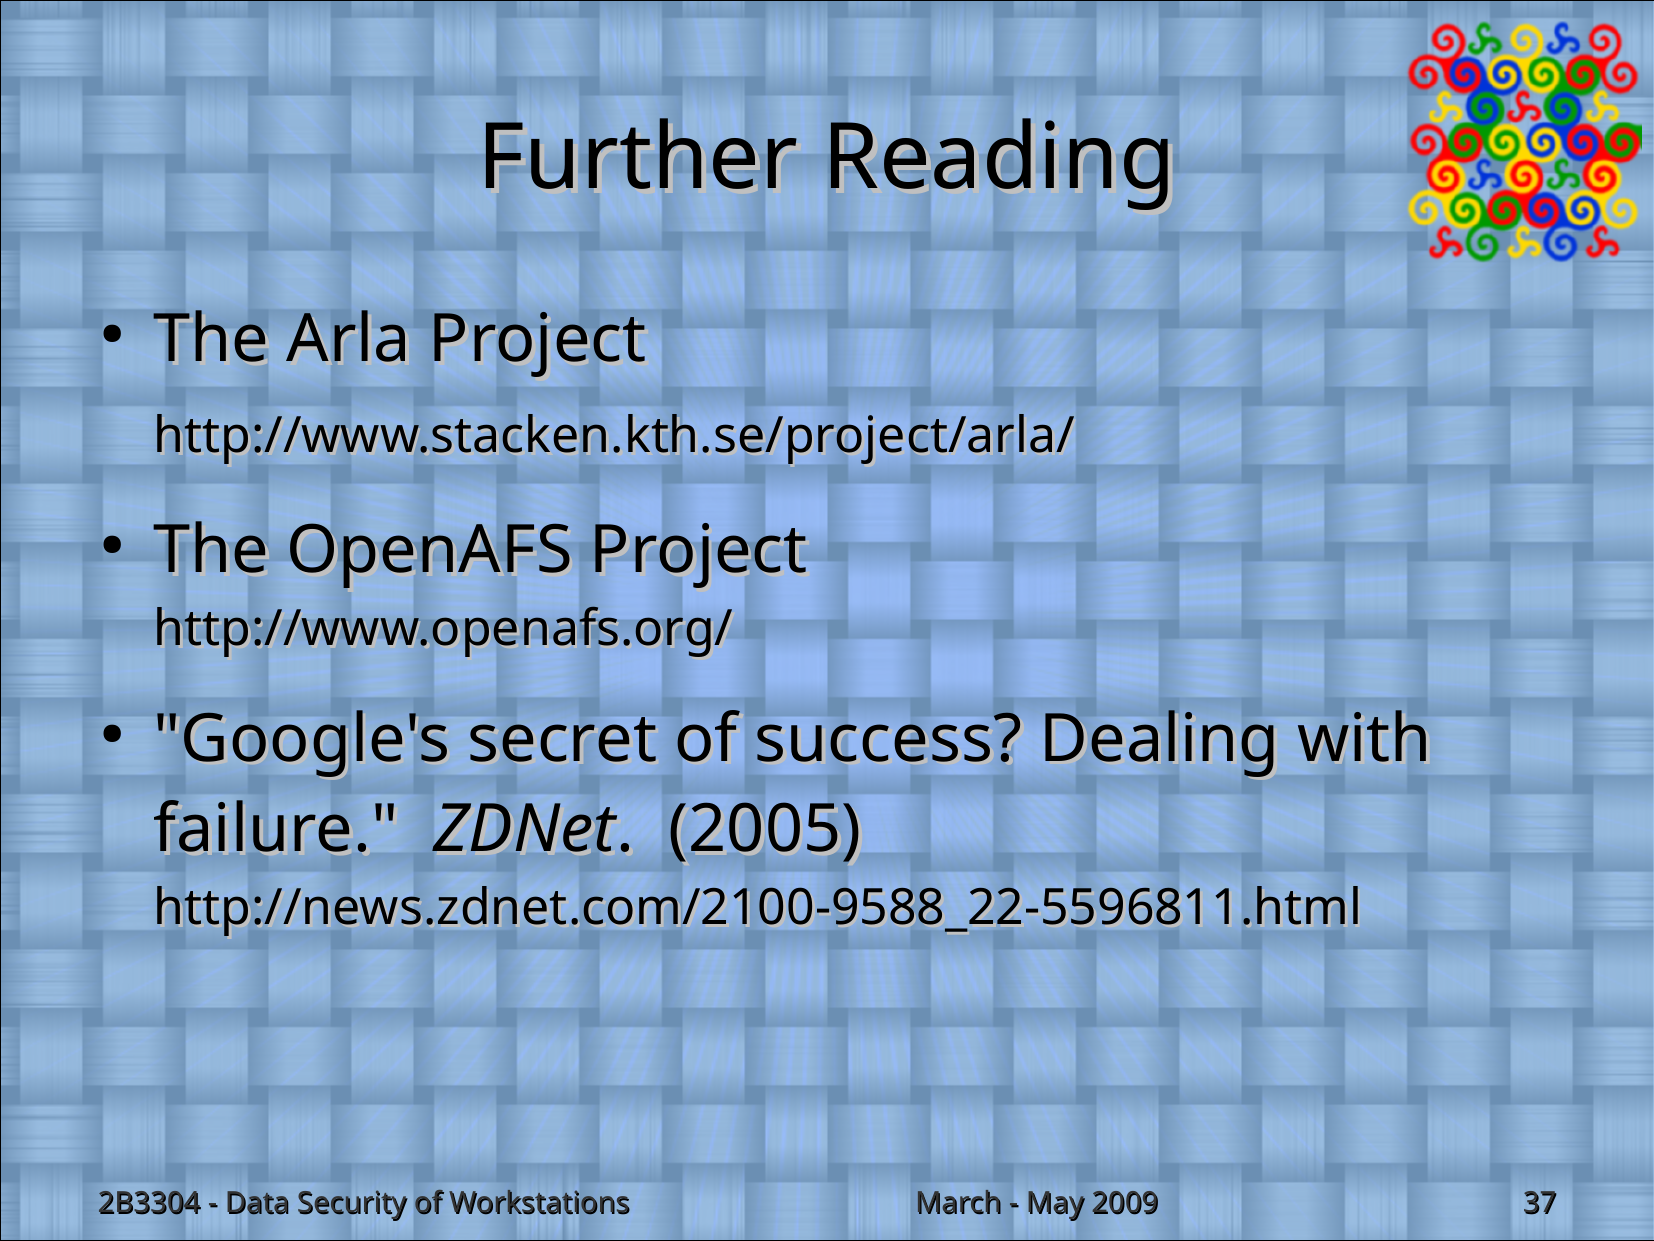

# Further Reading
The Arla Project
http://www.stacken.kth.se/project/arla/
The OpenAFS Project
http://www.openafs.org/
"Google's secret of success? Dealing with failure." ZDNet. (2005)
http://news.zdnet.com/2100-9588_22-5596811.html